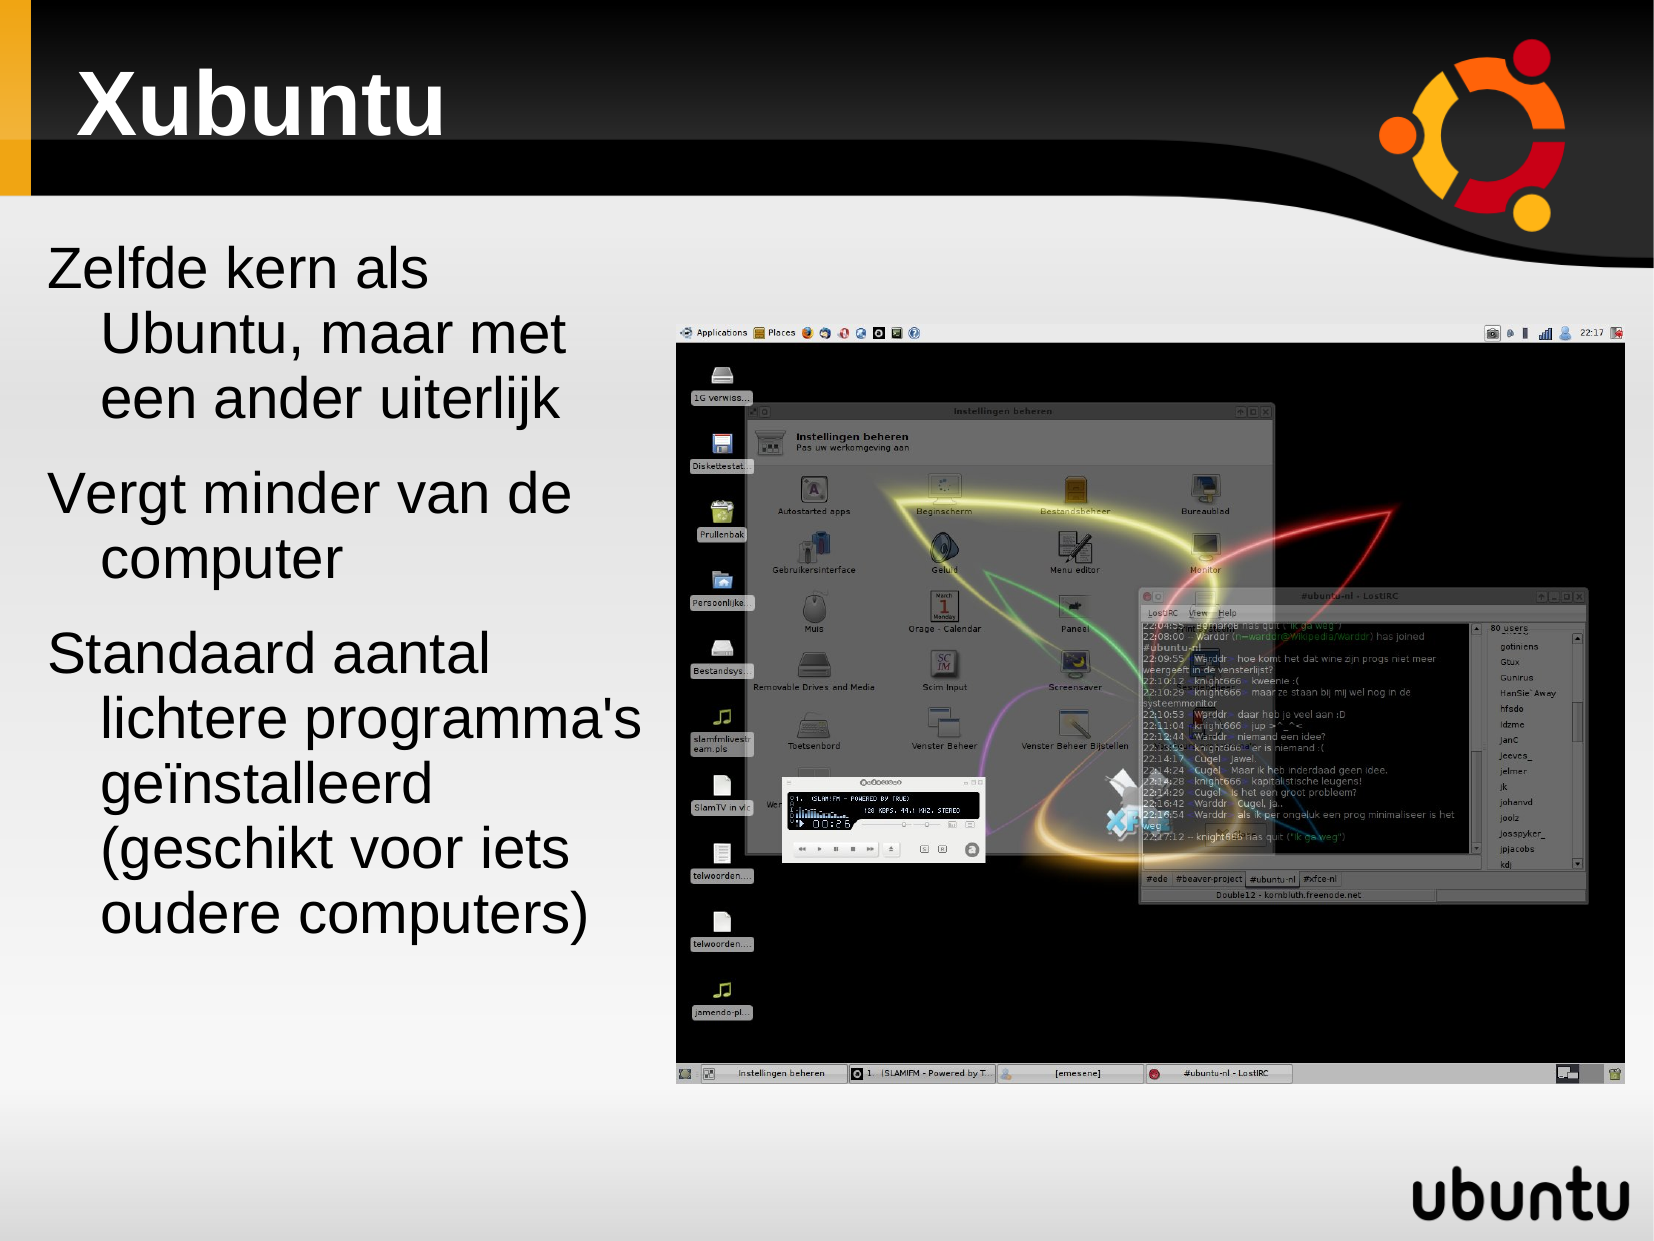

# Xubuntu
Zelfde kern als Ubuntu, maar met een ander uiterlijk
Vergt minder van de computer
Standaard aantal lichtere programma's geïnstalleerd (geschikt voor iets oudere computers)